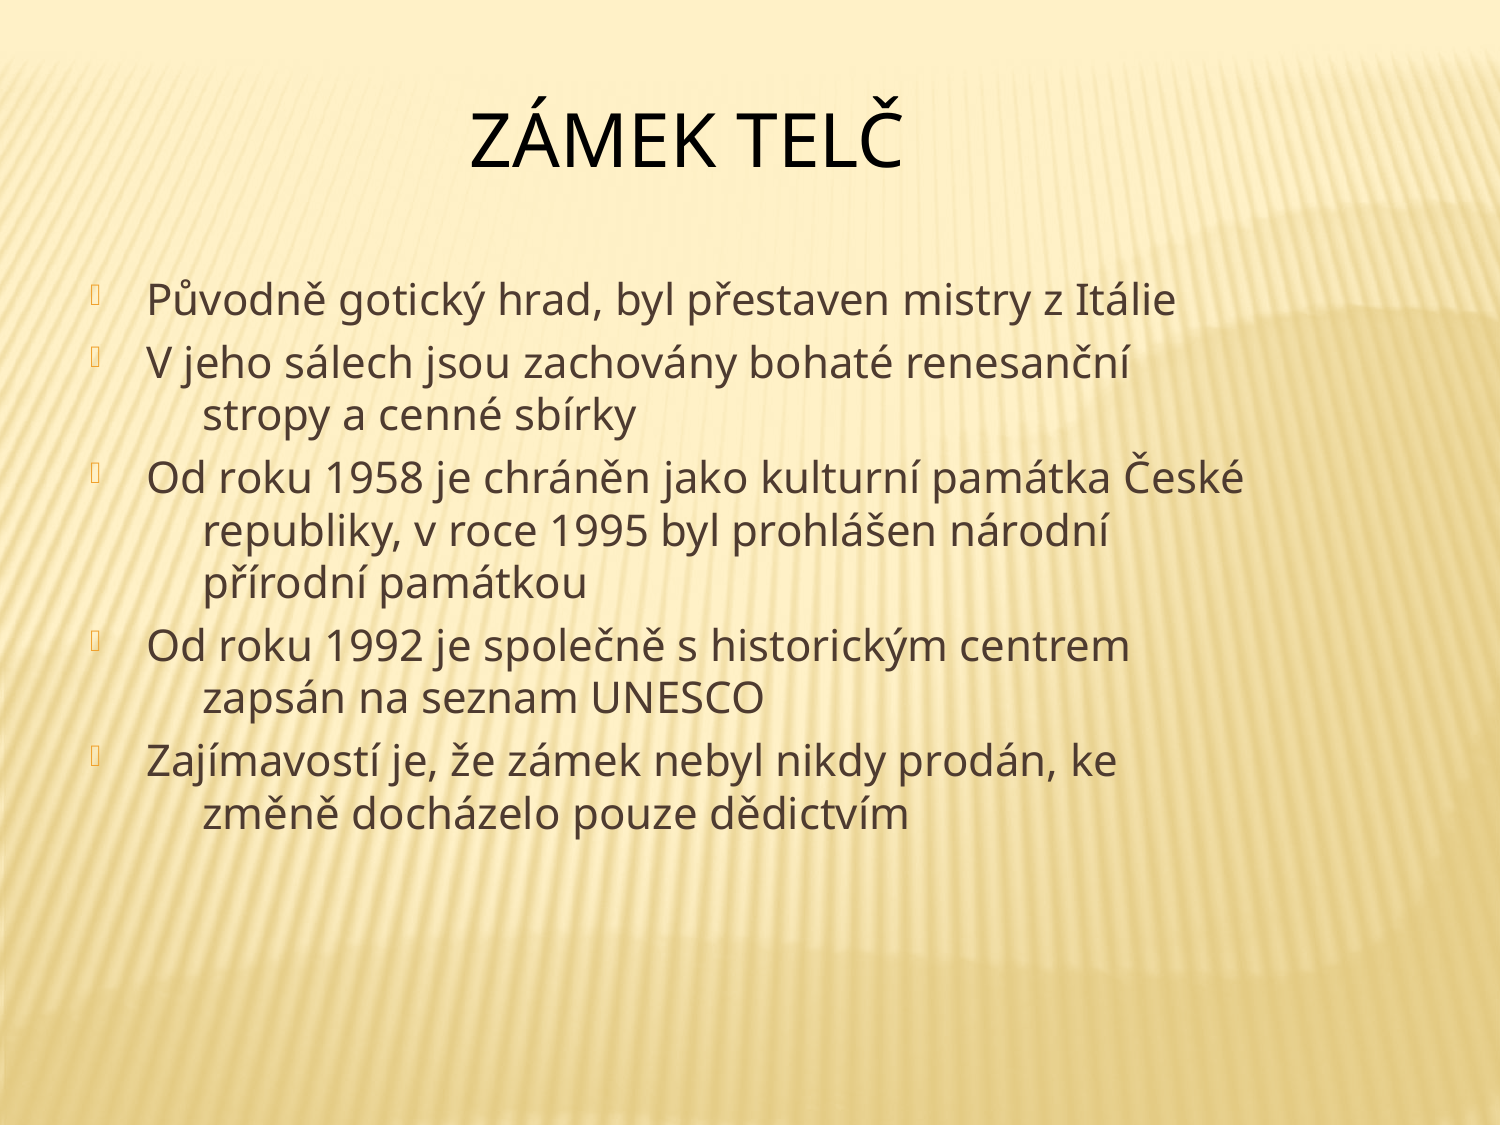

# Zámek telč
Původně gotický hrad, byl přestaven mistry z Itálie
V jeho sálech jsou zachovány bohaté renesanční stropy a cenné sbírky
Od roku 1958 je chráněn jako kulturní památka České republiky, v roce 1995 byl prohlášen národní přírodní památkou
Od roku 1992 je společně s historickým centrem zapsán na seznam UNESCO
Zajímavostí je, že zámek nebyl nikdy prodán, ke změně docházelo pouze dědictvím